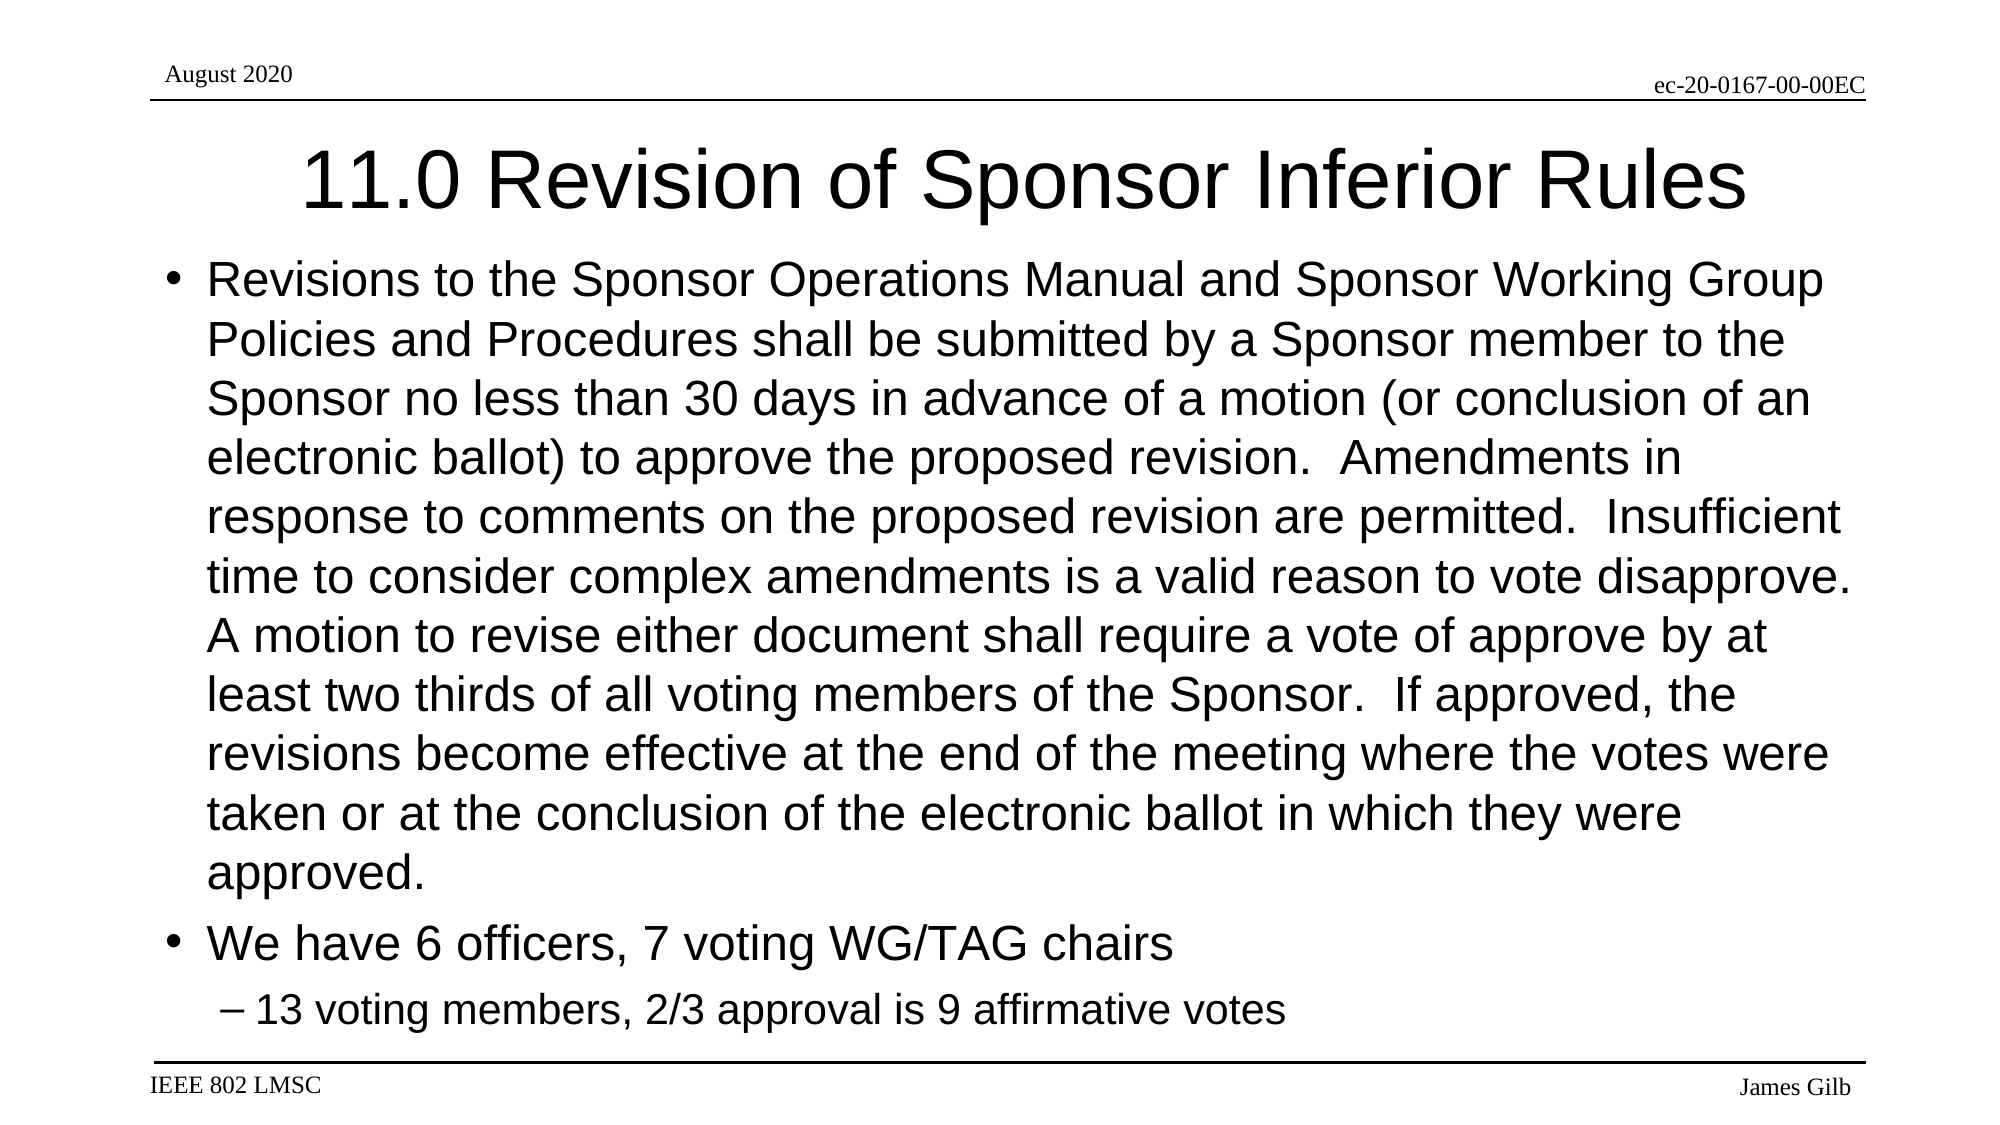

# 11.0 Revision of Sponsor Inferior Rules
Revisions to the Sponsor Operations Manual and Sponsor Working Group Policies and Procedures shall be submitted by a Sponsor member to the Sponsor no less than 30 days in advance of a motion (or conclusion of an electronic ballot) to approve the proposed revision. Amendments in response to comments on the proposed revision are permitted. Insufficient time to consider complex amendments is a valid reason to vote disapprove. A motion to revise either document shall require a vote of approve by at least two thirds of all voting members of the Sponsor. If approved, the revisions become effective at the end of the meeting where the votes were taken or at the conclusion of the electronic ballot in which they were approved.
We have 6 officers, 7 voting WG/TAG chairs
13 voting members, 2/3 approval is 9 affirmative votes